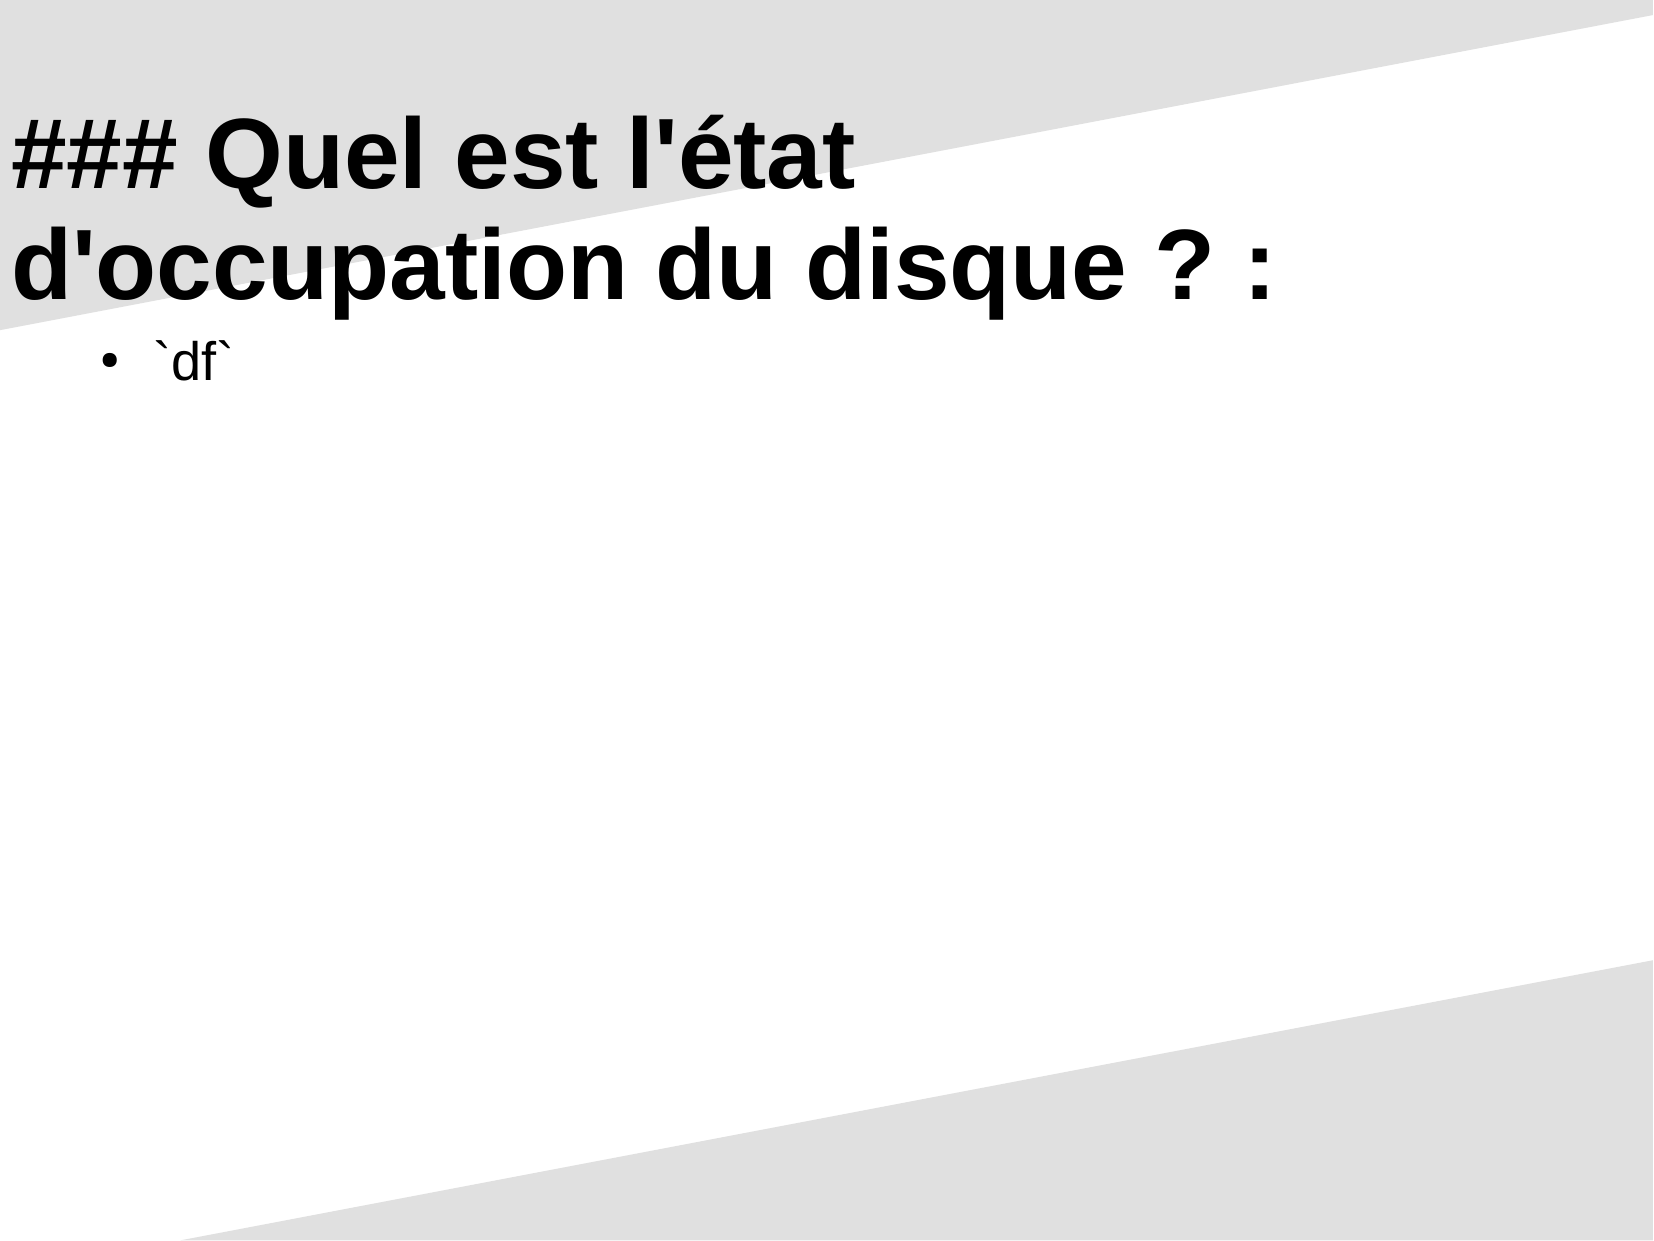

# ### Quel est l'état d'occupation du disque ? :
`df`